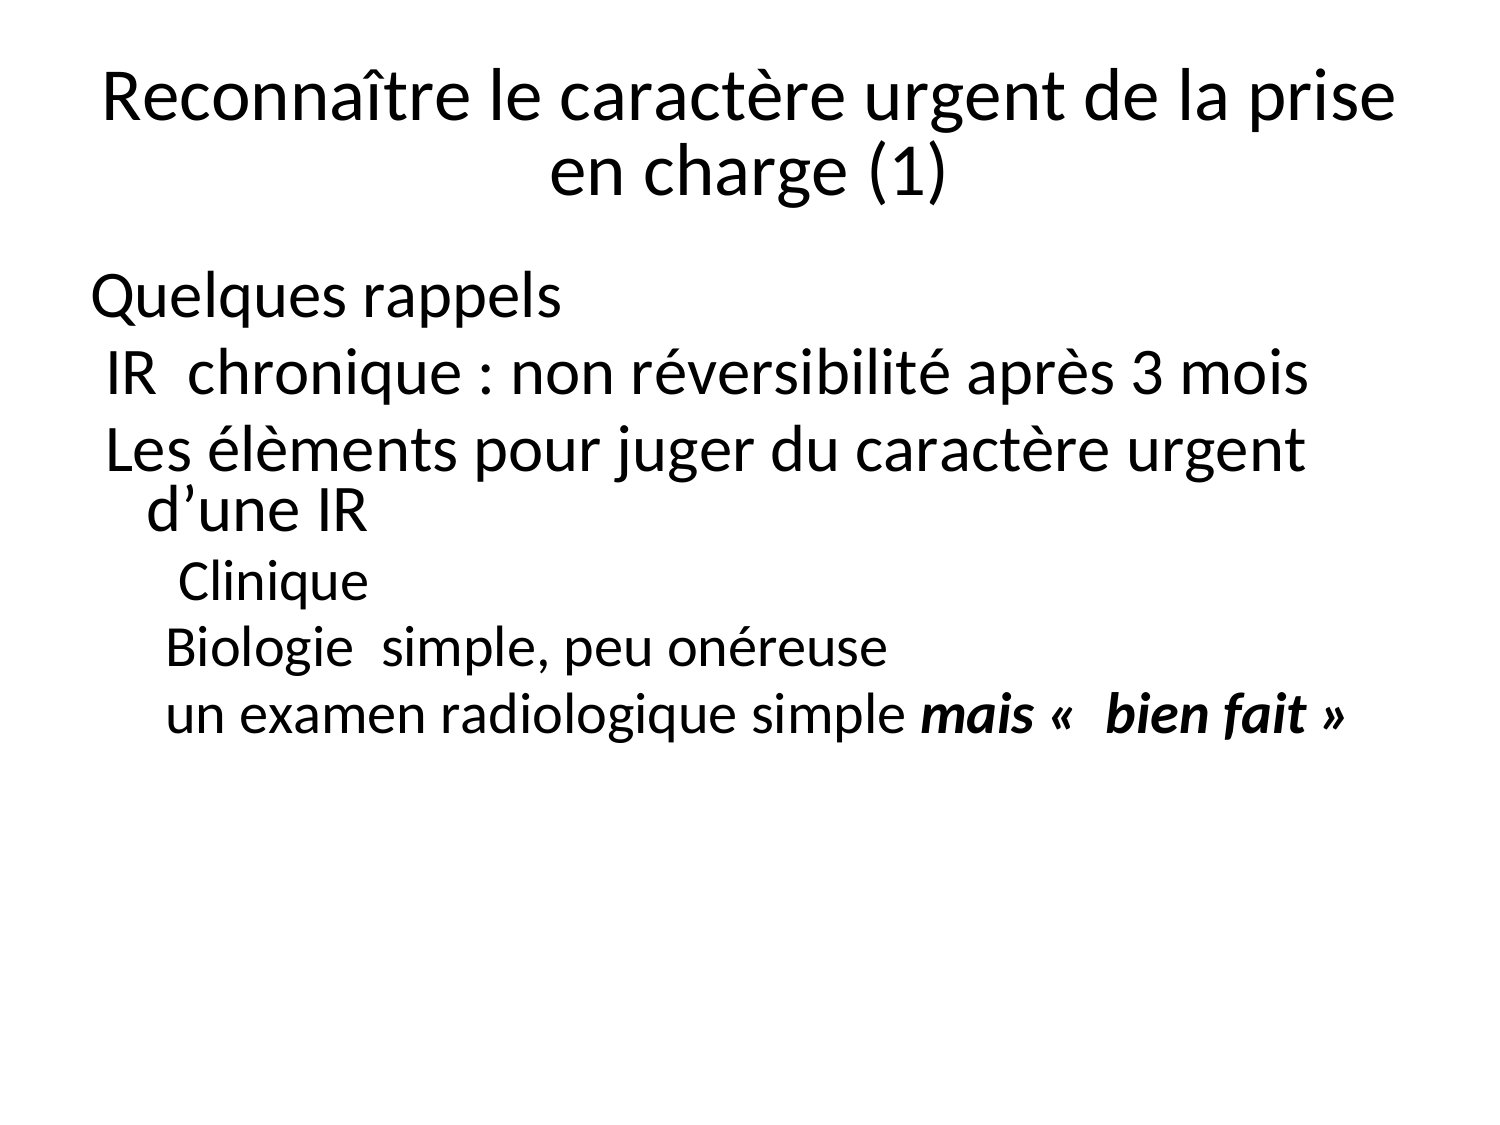

# Reconnaître le caractère urgent de la prise en charge (1)
Quelques rappels
 IR chronique : non réversibilité après 3 mois
 Les élèments pour juger du caractère urgent d’une IR
 Clinique
Biologie simple, peu onéreuse
un examen radiologique simple mais « bien fait »